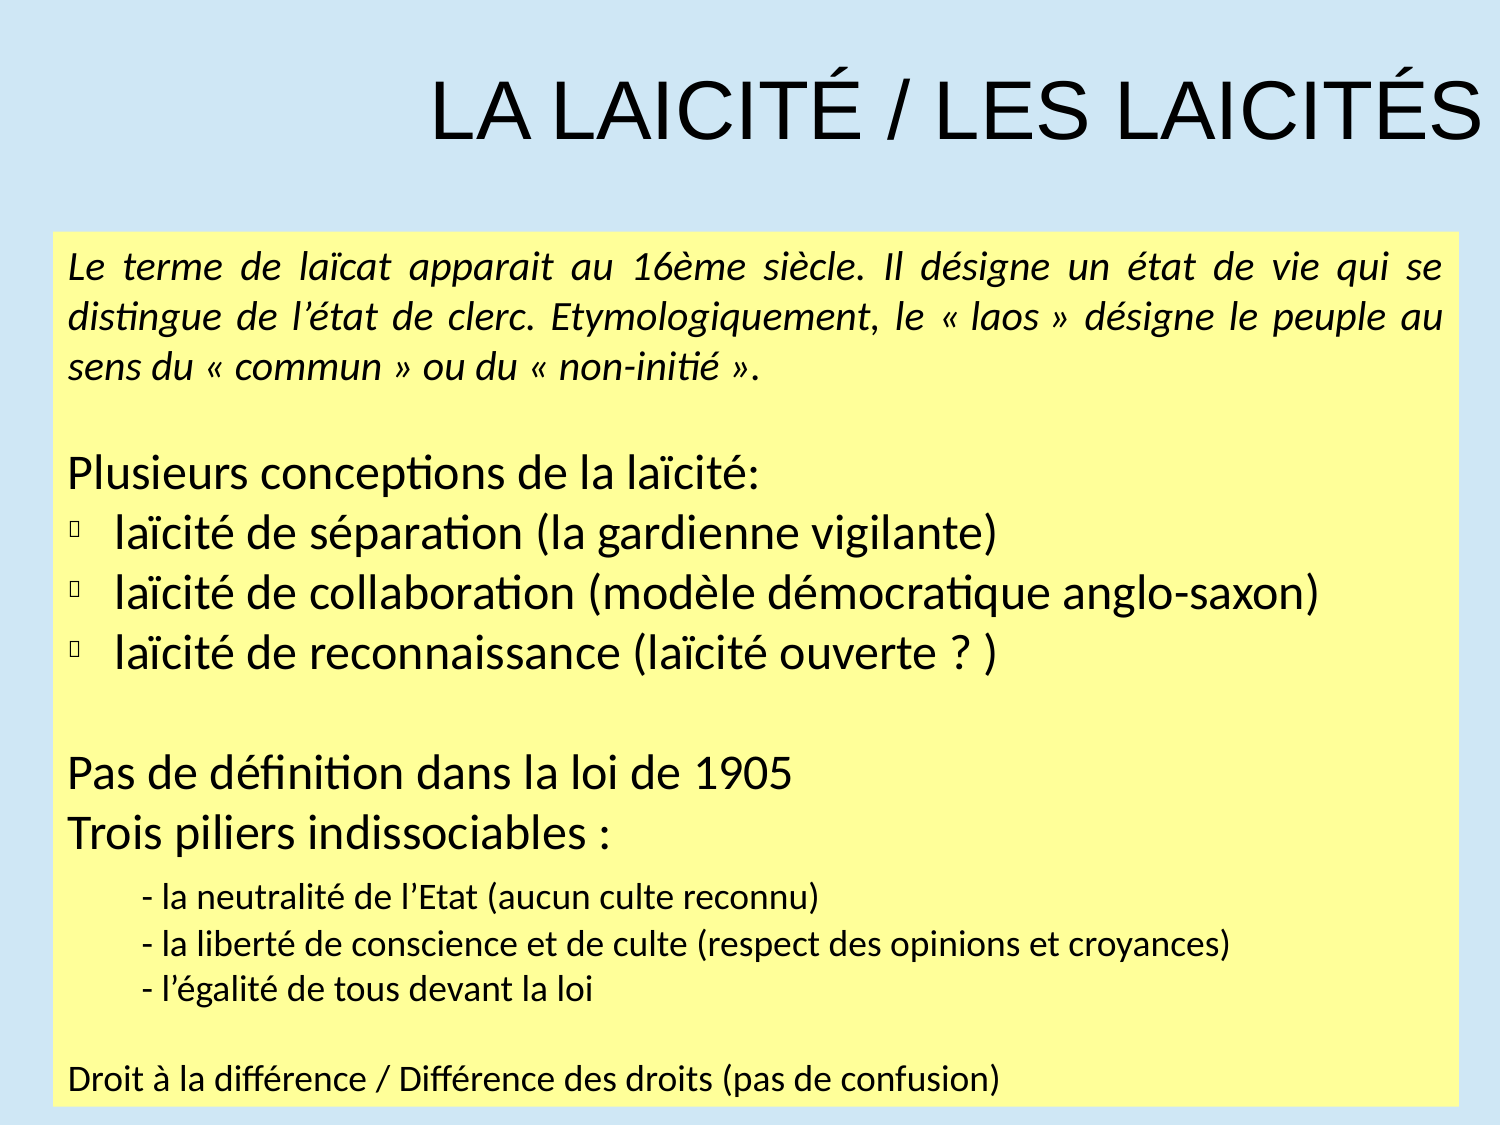

LA LAICITÉ / LES LAICITÉS
Le terme de laïcat apparait au 16ème siècle. Il désigne un état de vie qui se distingue de l’état de clerc. Etymologiquement, le « laos » désigne le peuple au sens du « commun » ou du « non-initié ».
Plusieurs conceptions de la laïcité:
 laïcité de séparation (la gardienne vigilante)
 laïcité de collaboration (modèle démocratique anglo-saxon)
 laïcité de reconnaissance (laïcité ouverte ? )
Pas de définition dans la loi de 1905
Trois piliers indissociables :
	- la neutralité de l’Etat (aucun culte reconnu)
	- la liberté de conscience et de culte (respect des opinions et croyances)
	- l’égalité de tous devant la loi
Droit à la différence / Différence des droits (pas de confusion)